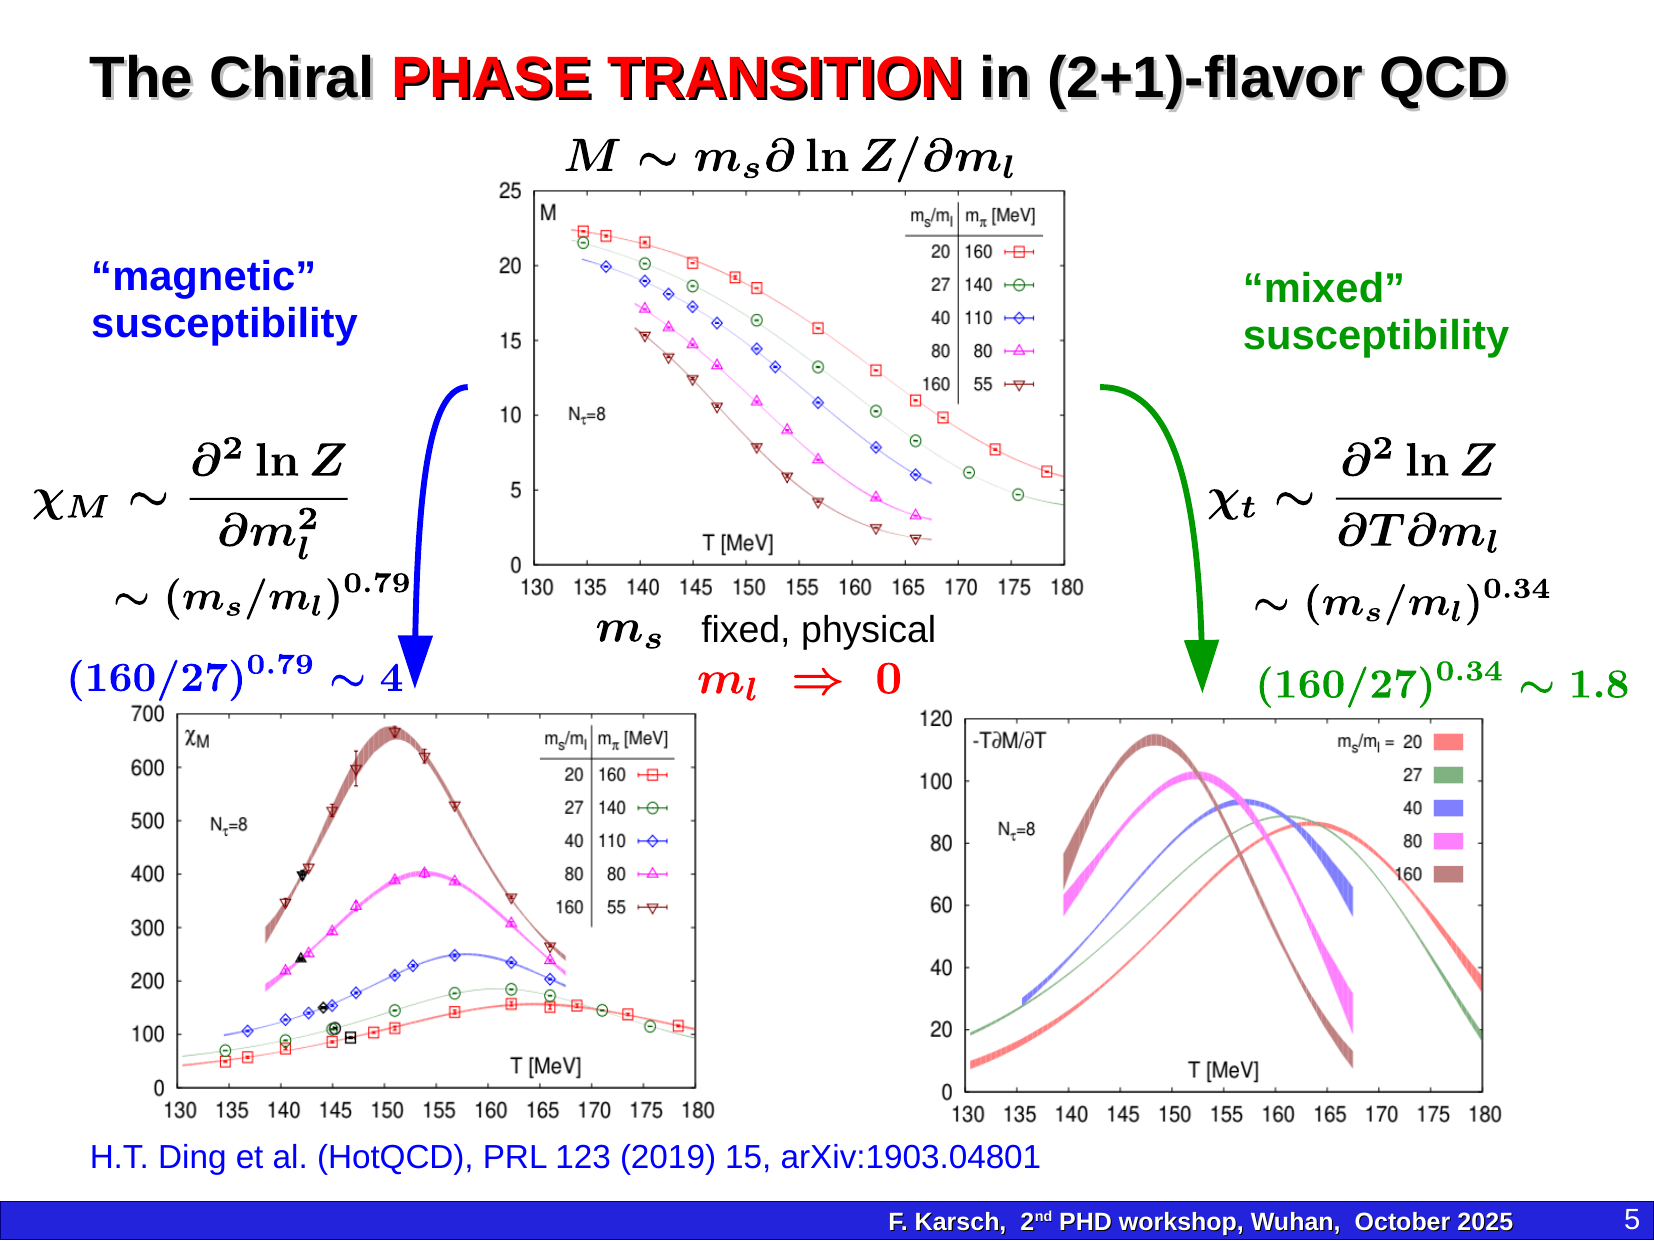

The Chiral PHASE TRANSITION in (2+1)-flavor QCD
“magnetic”
susceptibility
“mixed”
susceptibility
fixed, physical
H.T. Ding et al. (HotQCD), PRL 123 (2019) 15, arXiv:1903.04801
5